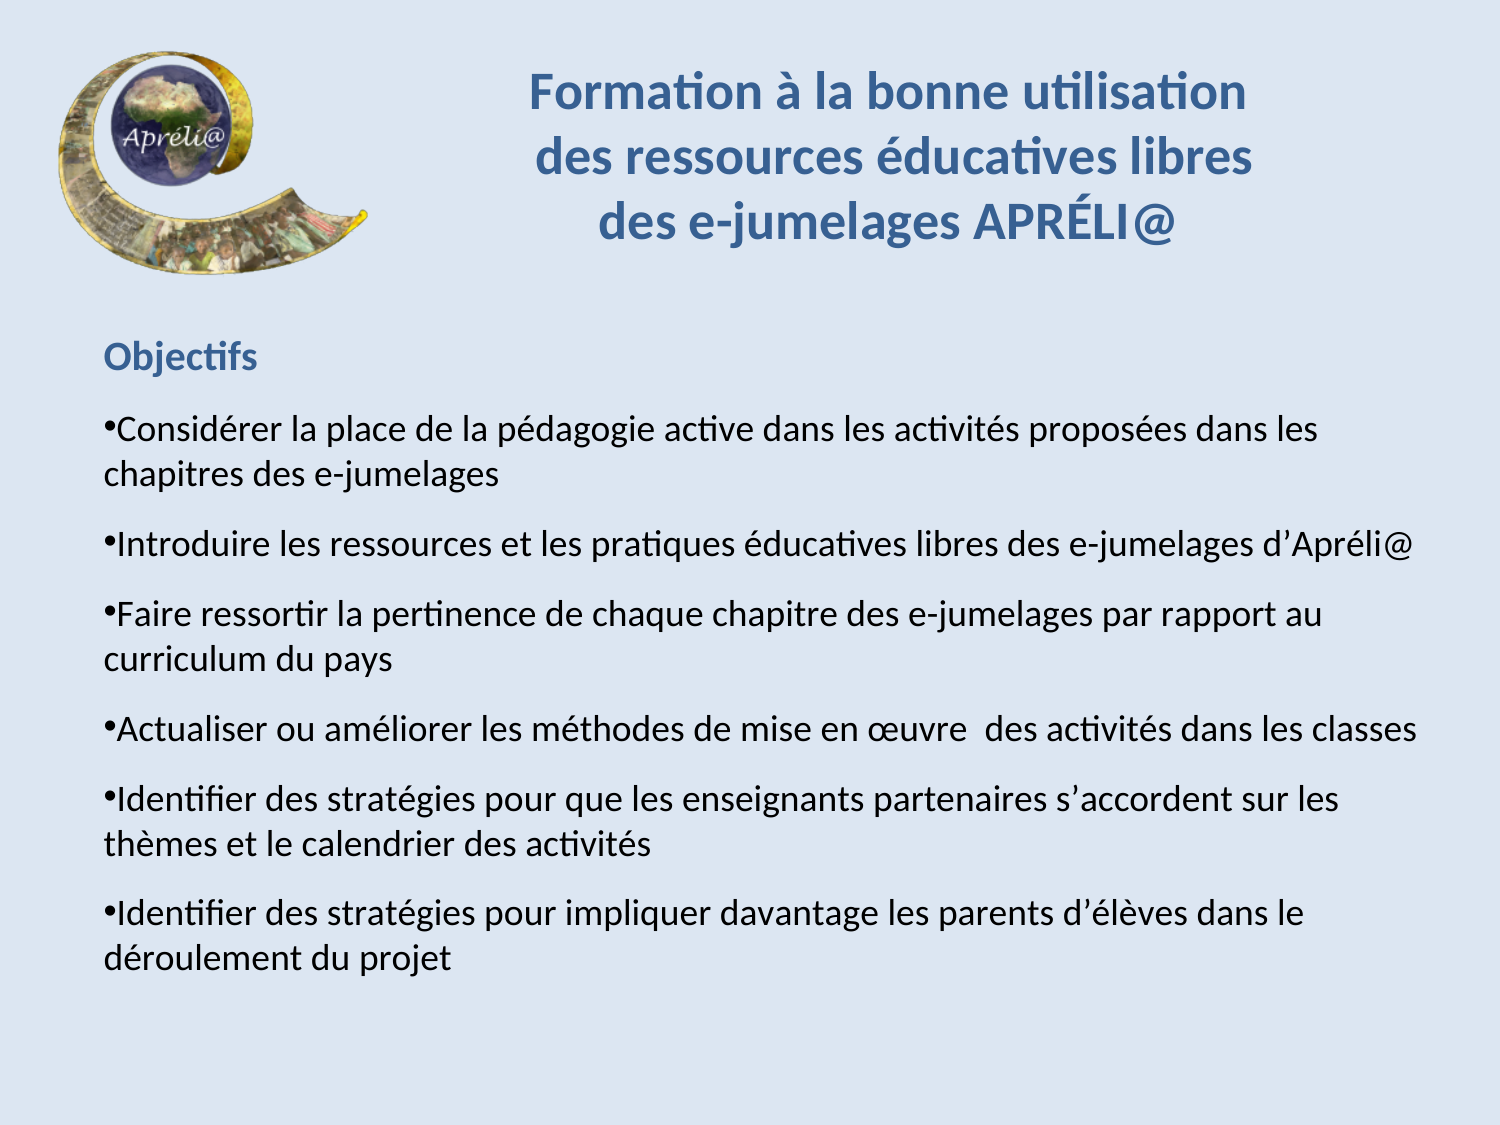

Formation à la bonne utilisation
des ressources éducatives libres
des e-jumelages APRÉLI@
Objectifs
Considérer la place de la pédagogie active dans les activités proposées dans les chapitres des e-jumelages
Introduire les ressources et les pratiques éducatives libres des e-jumelages d’Apréli@
Faire ressortir la pertinence de chaque chapitre des e-jumelages par rapport au curriculum du pays
Actualiser ou améliorer les méthodes de mise en œuvre des activités dans les classes
Identifier des stratégies pour que les enseignants partenaires s’accordent sur les thèmes et le calendrier des activités
Identifier des stratégies pour impliquer davantage les parents d’élèves dans le déroulement du projet